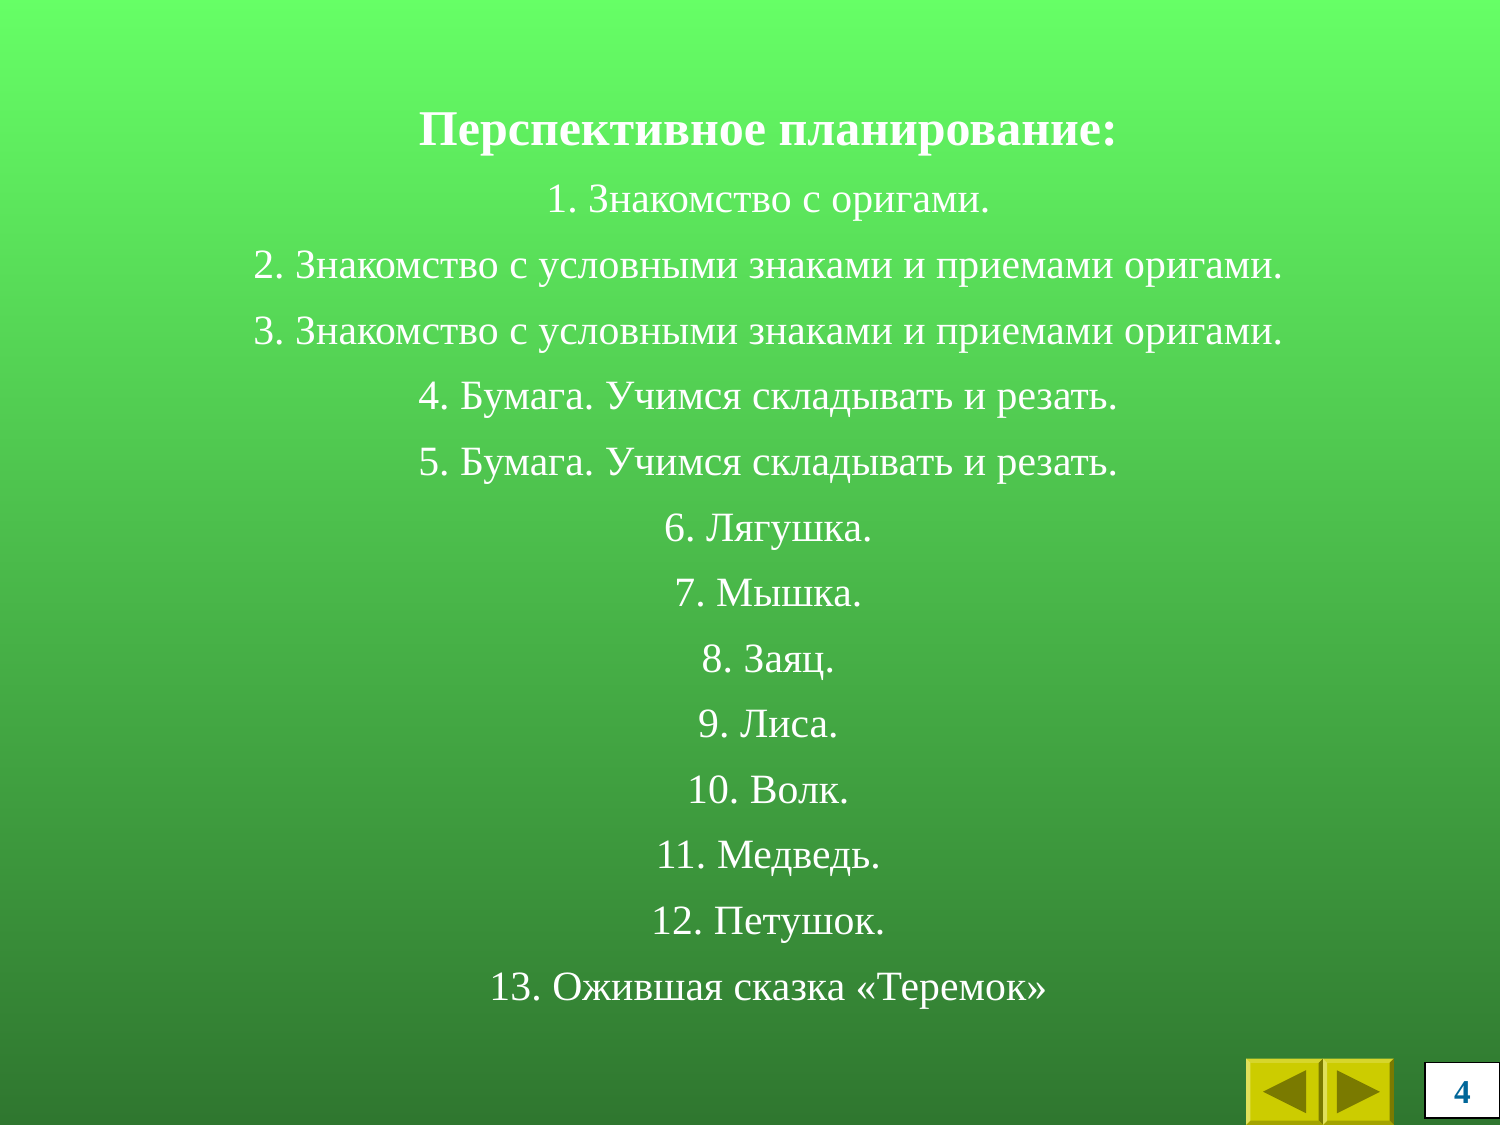

# Перспективное планирование:
1. Знакомство с оригами.
2. Знакомство с условными знаками и приемами оригами.
3. Знакомство с условными знаками и приемами оригами.
4. Бумага. Учимся складывать и резать.
5. Бумага. Учимся складывать и резать.
6. Лягушка.
7. Мышка.
8. Заяц.
9. Лиса.
10. Волк.
11. Медведь.
12. Петушок.
13. Ожившая сказка «Теремок»
4